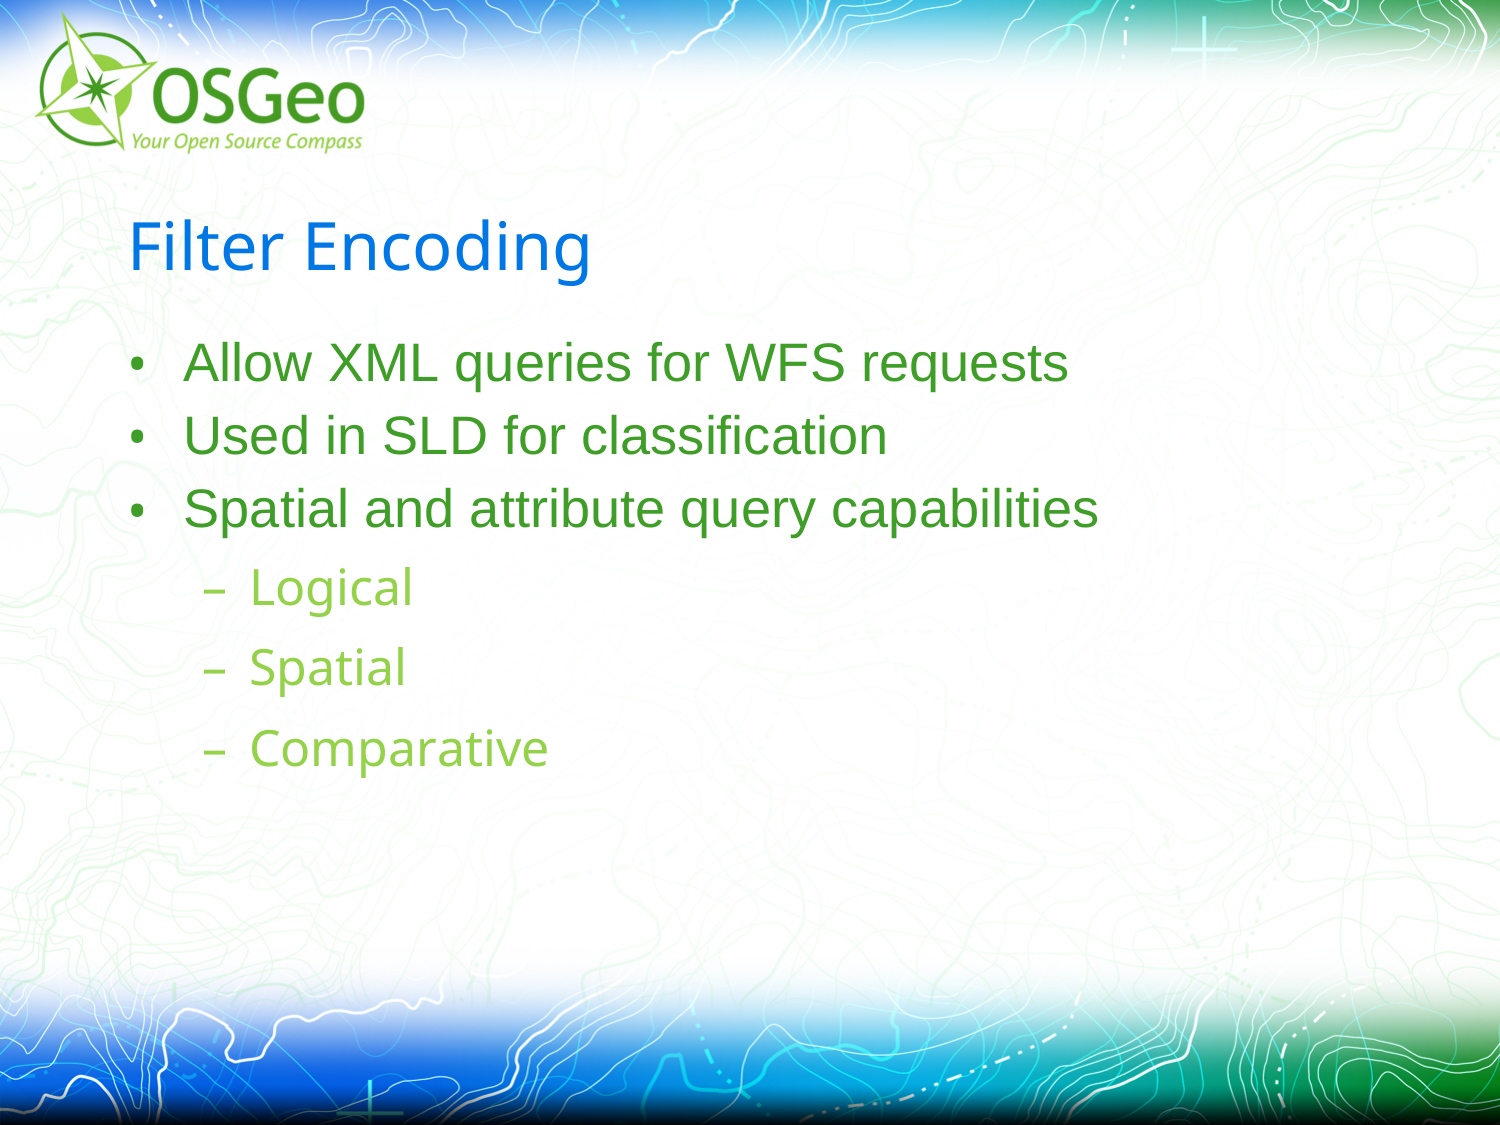

# Filter Encoding
Allow XML queries for WFS requests
Used in SLD for classification
Spatial and attribute query capabilities
Logical
Spatial
Comparative